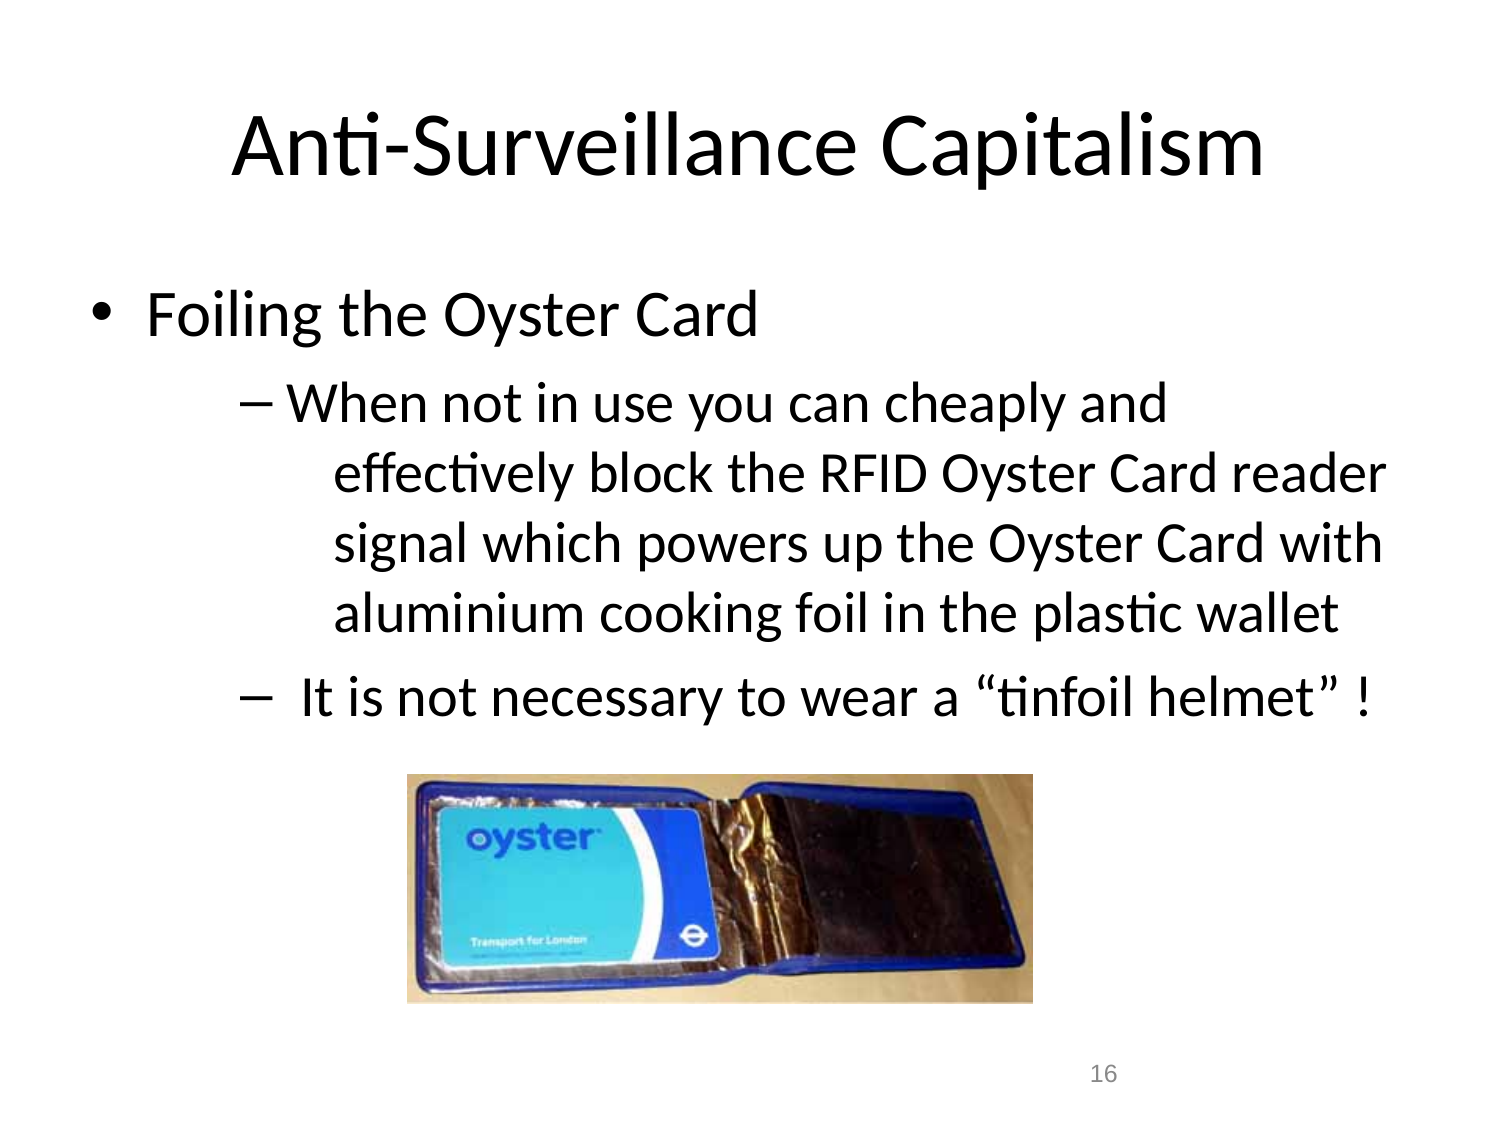

# Anti-Surveillance Capitalism
Foiling the Oyster Card
When not in use you can cheaply and effectively block the RFID Oyster Card reader signal which powers up the Oyster Card with aluminium cooking foil in the plastic wallet
 It is not necessary to wear a “tinfoil helmet” !
16